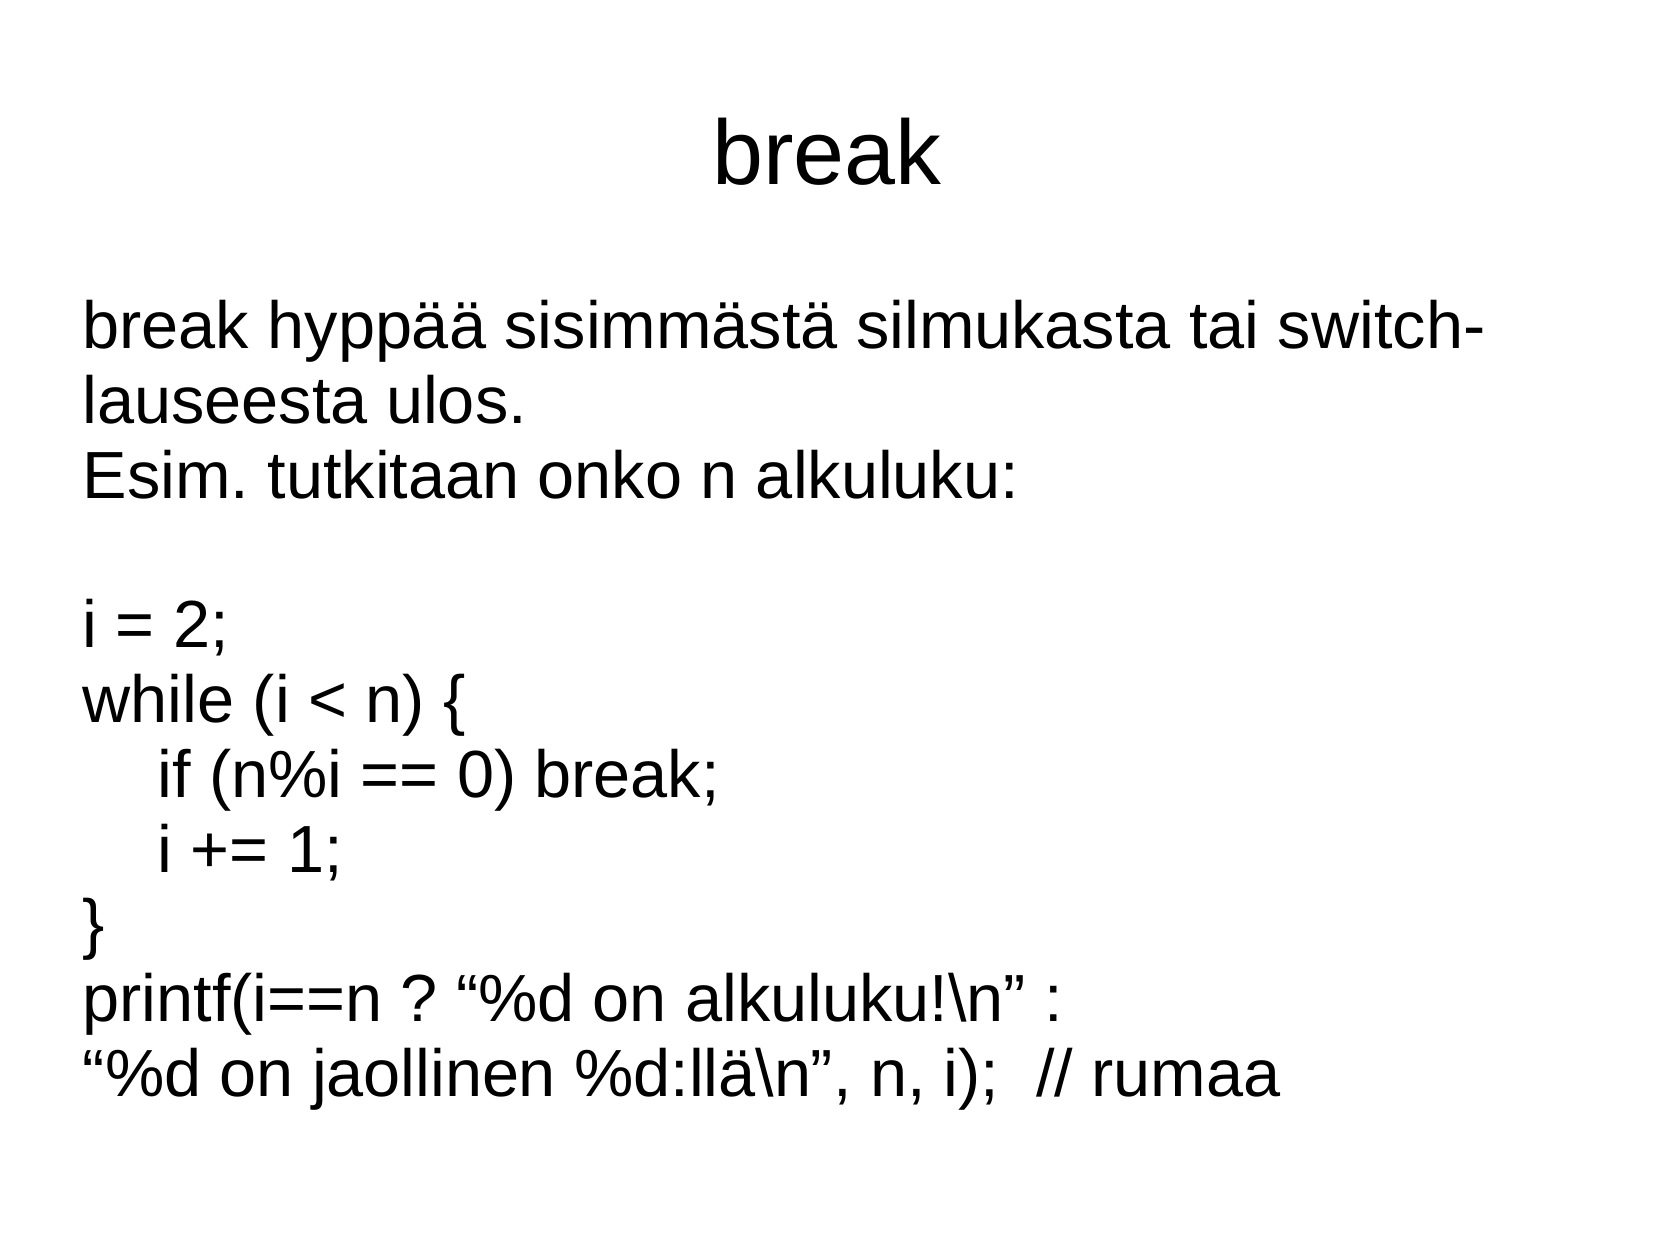

# break
break hyppää sisimmästä silmukasta tai switch-lauseesta ulos.
Esim. tutkitaan onko n alkuluku:
i = 2;
while (i < n) {
	if (n%i == 0) break;
	i += 1;
}
printf(i==n ? “%d on alkuluku!\n” :
“%d on jaollinen %d:llä\n”, n, i); // rumaa